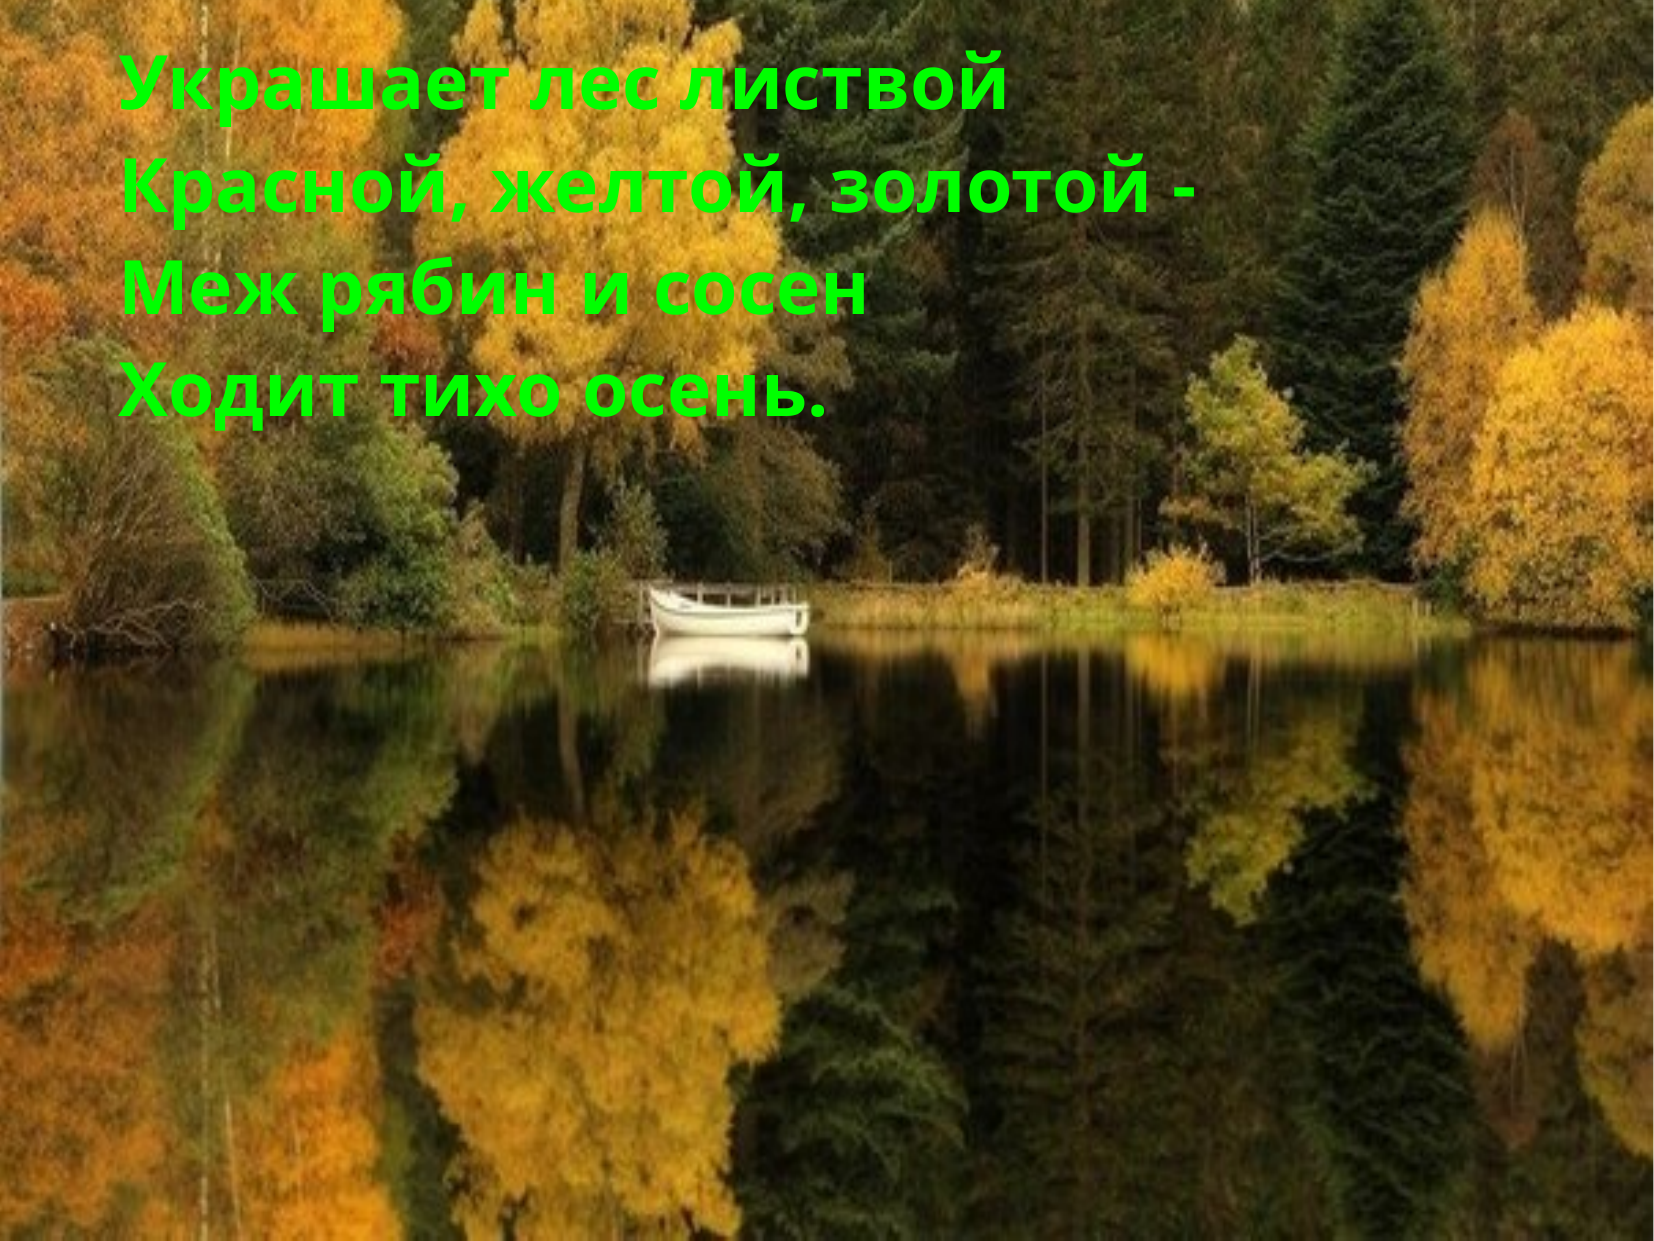

Украшает лес листвой
Красной, желтой, золотой -
Меж рябин и сосен
Ходит тихо осень.
#